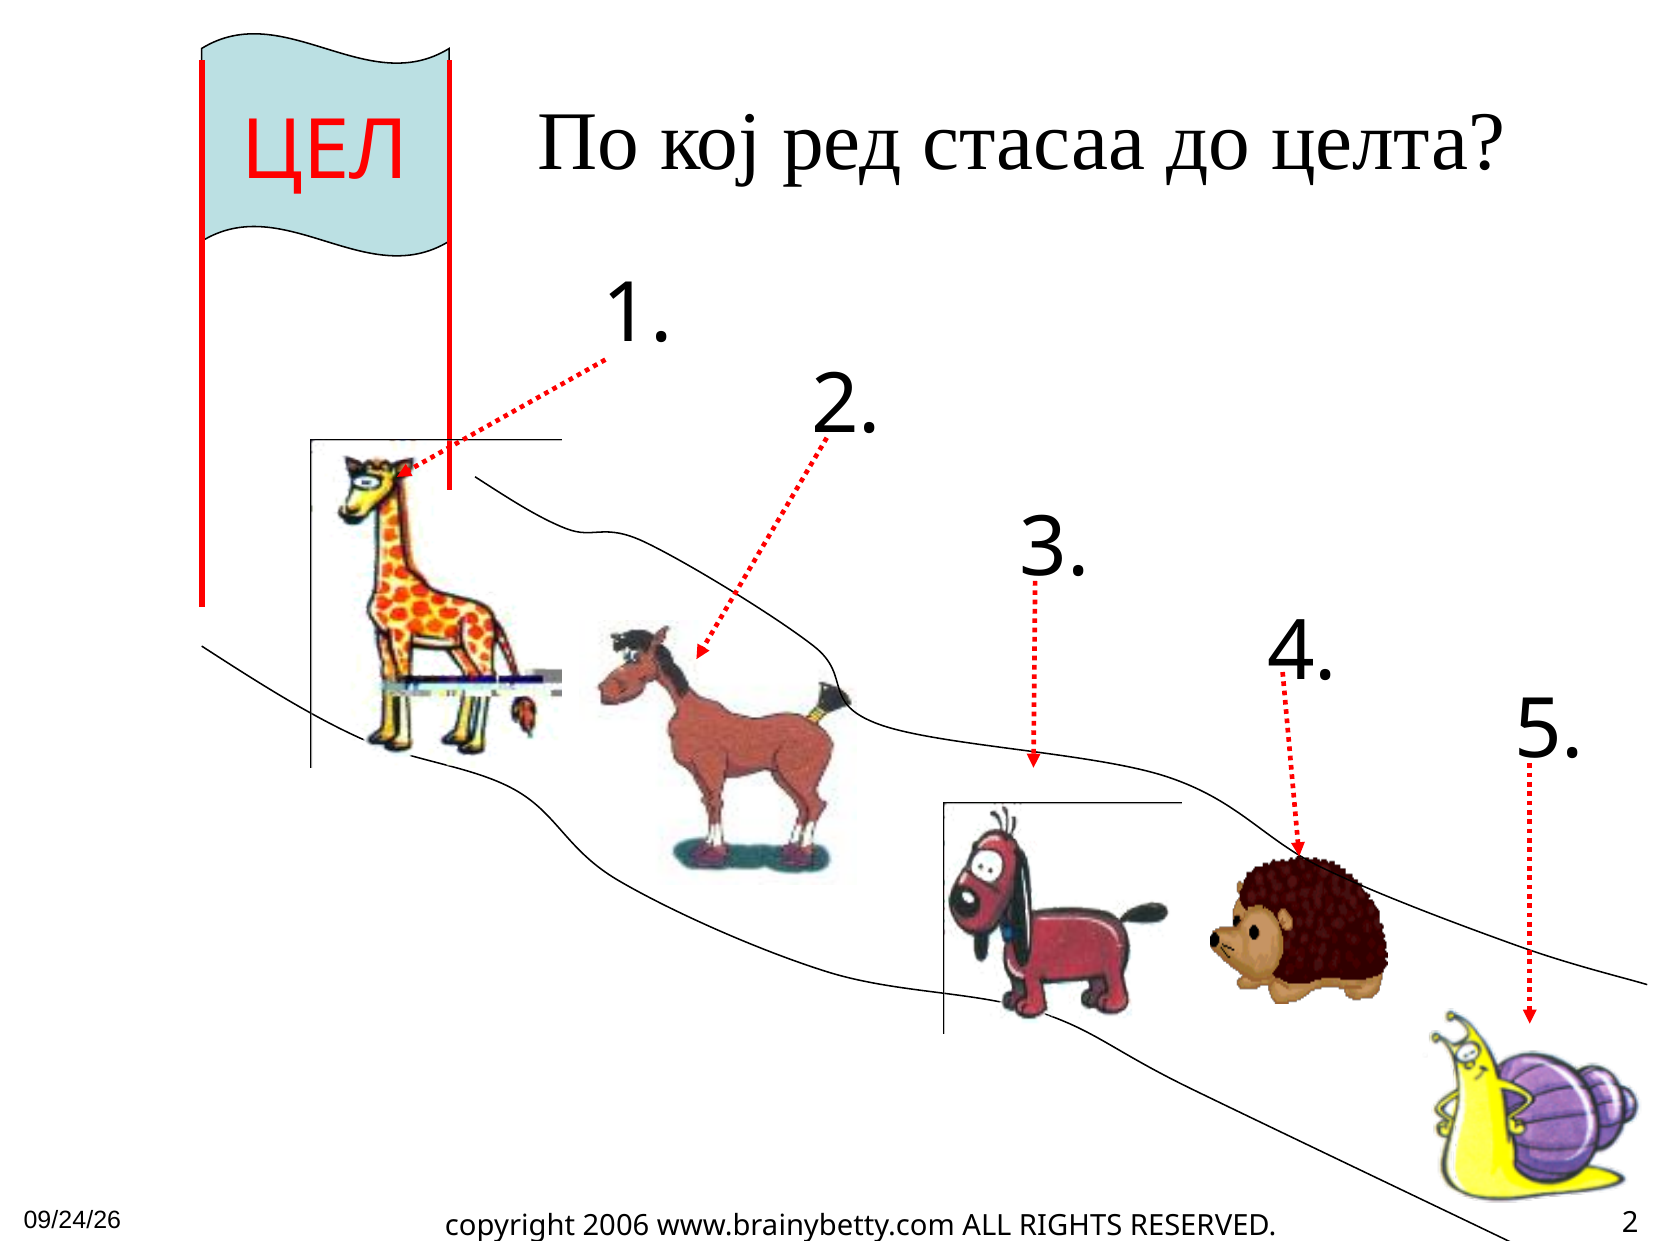

ЦЕЛ
По кој ред стасаа до целта?
1.
2.
3.
4.
5.
copyright 2006 www.brainybetty.com ALL RIGHTS RESERVED.